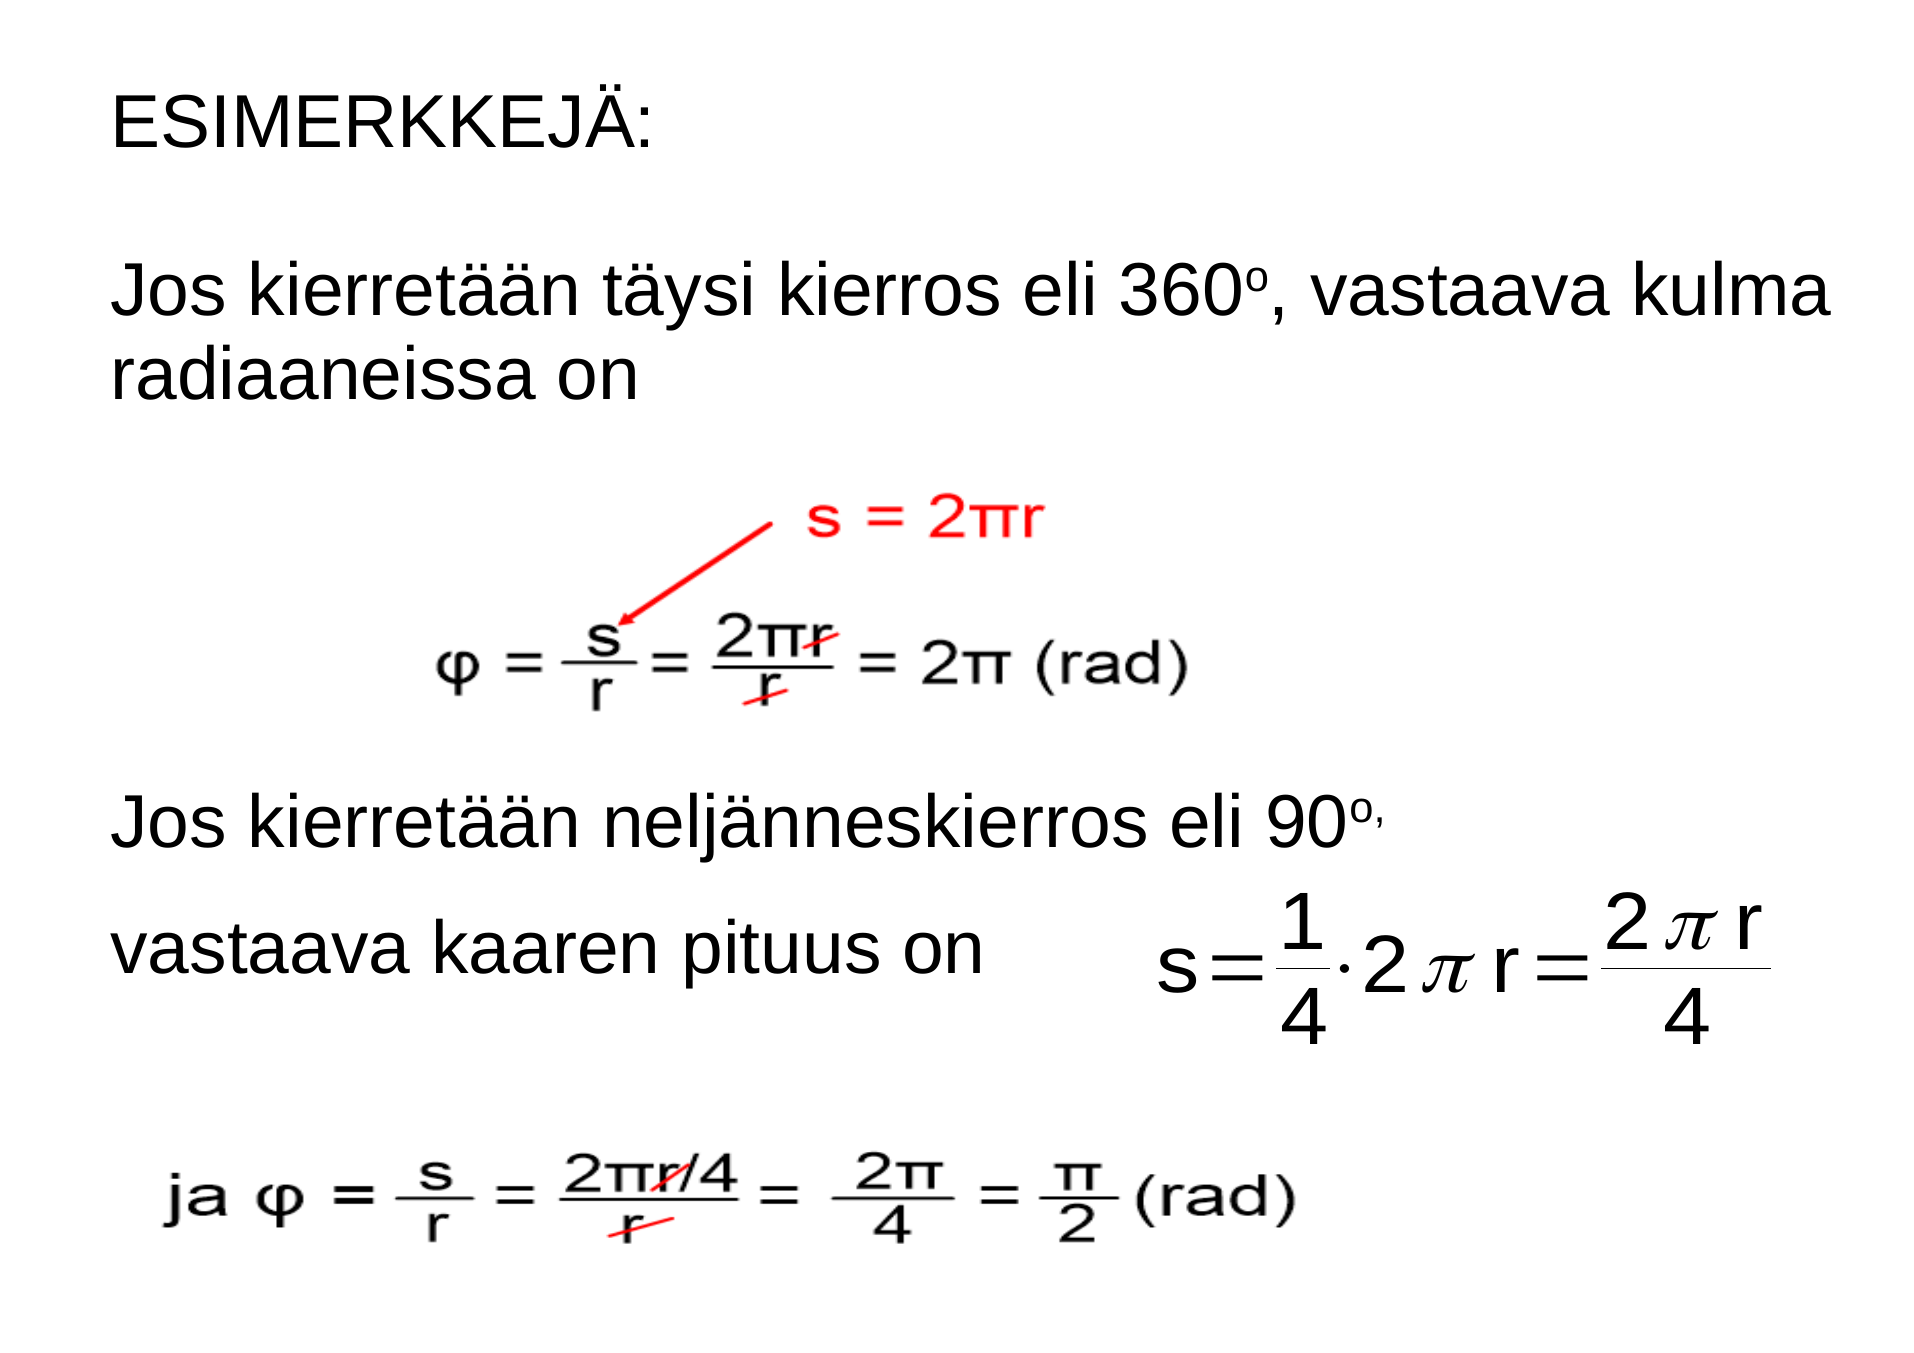

ESIMERKKEJÄ:
Jos kierretään täysi kierros eli 360o, vastaava kulma radiaaneissa on
Jos kierretään neljänneskierros eli 90o,
vastaava kaaren pituus on